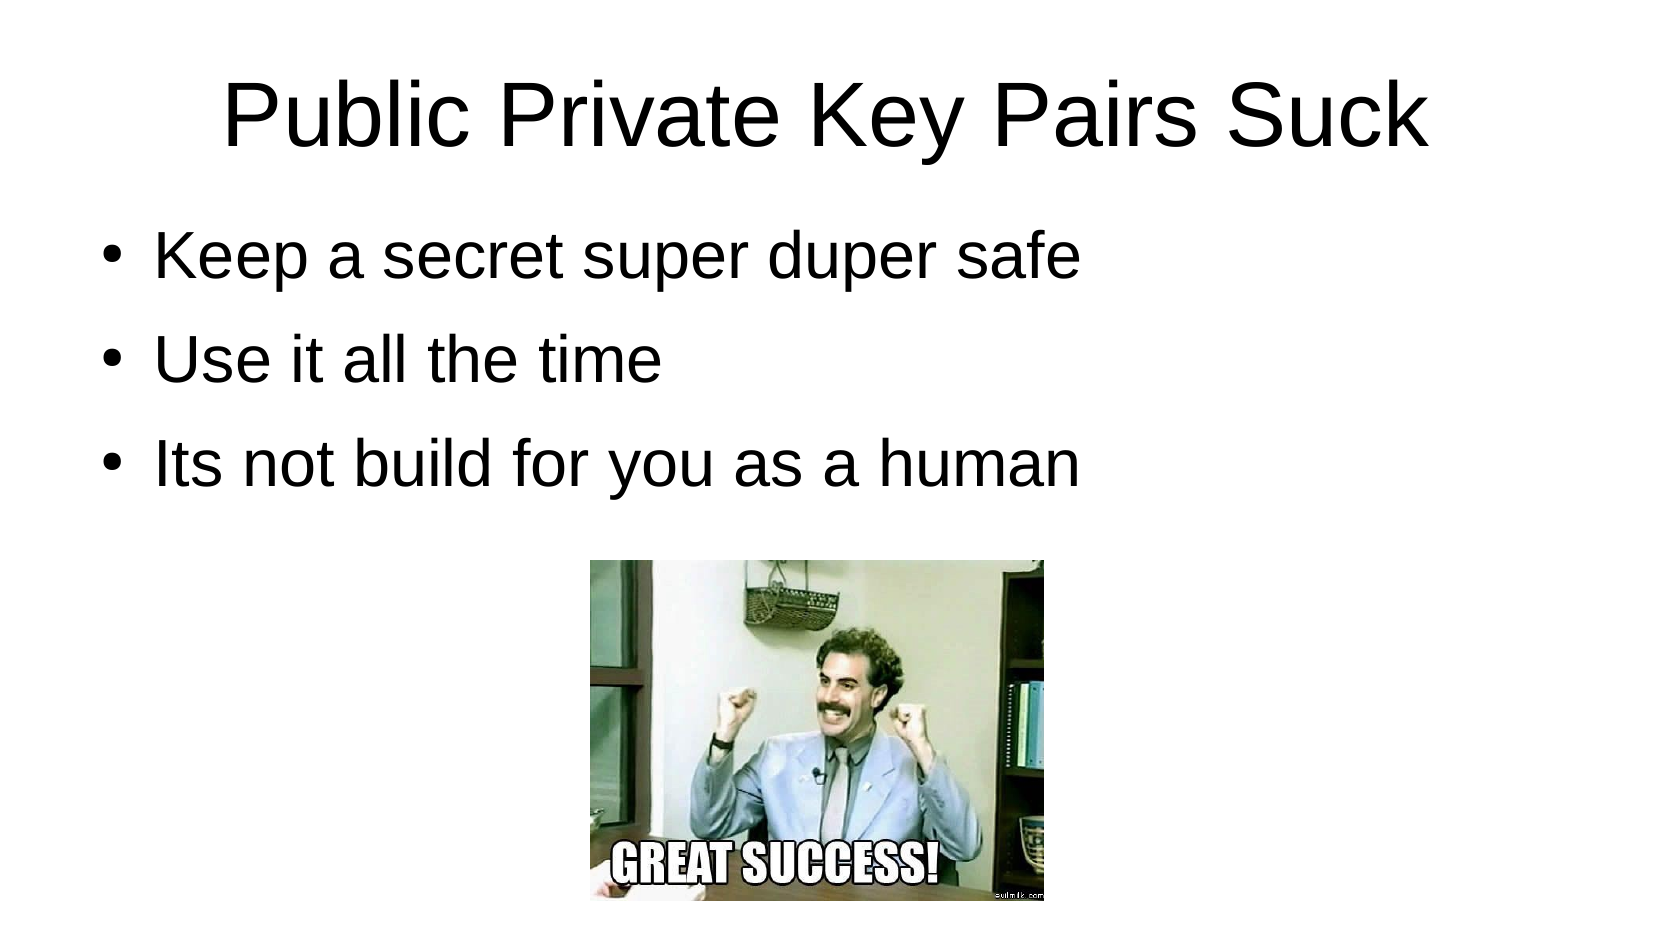

# Public Private Key Pairs Suck
Keep a secret super duper safe
Use it all the time
Its not build for you as a human